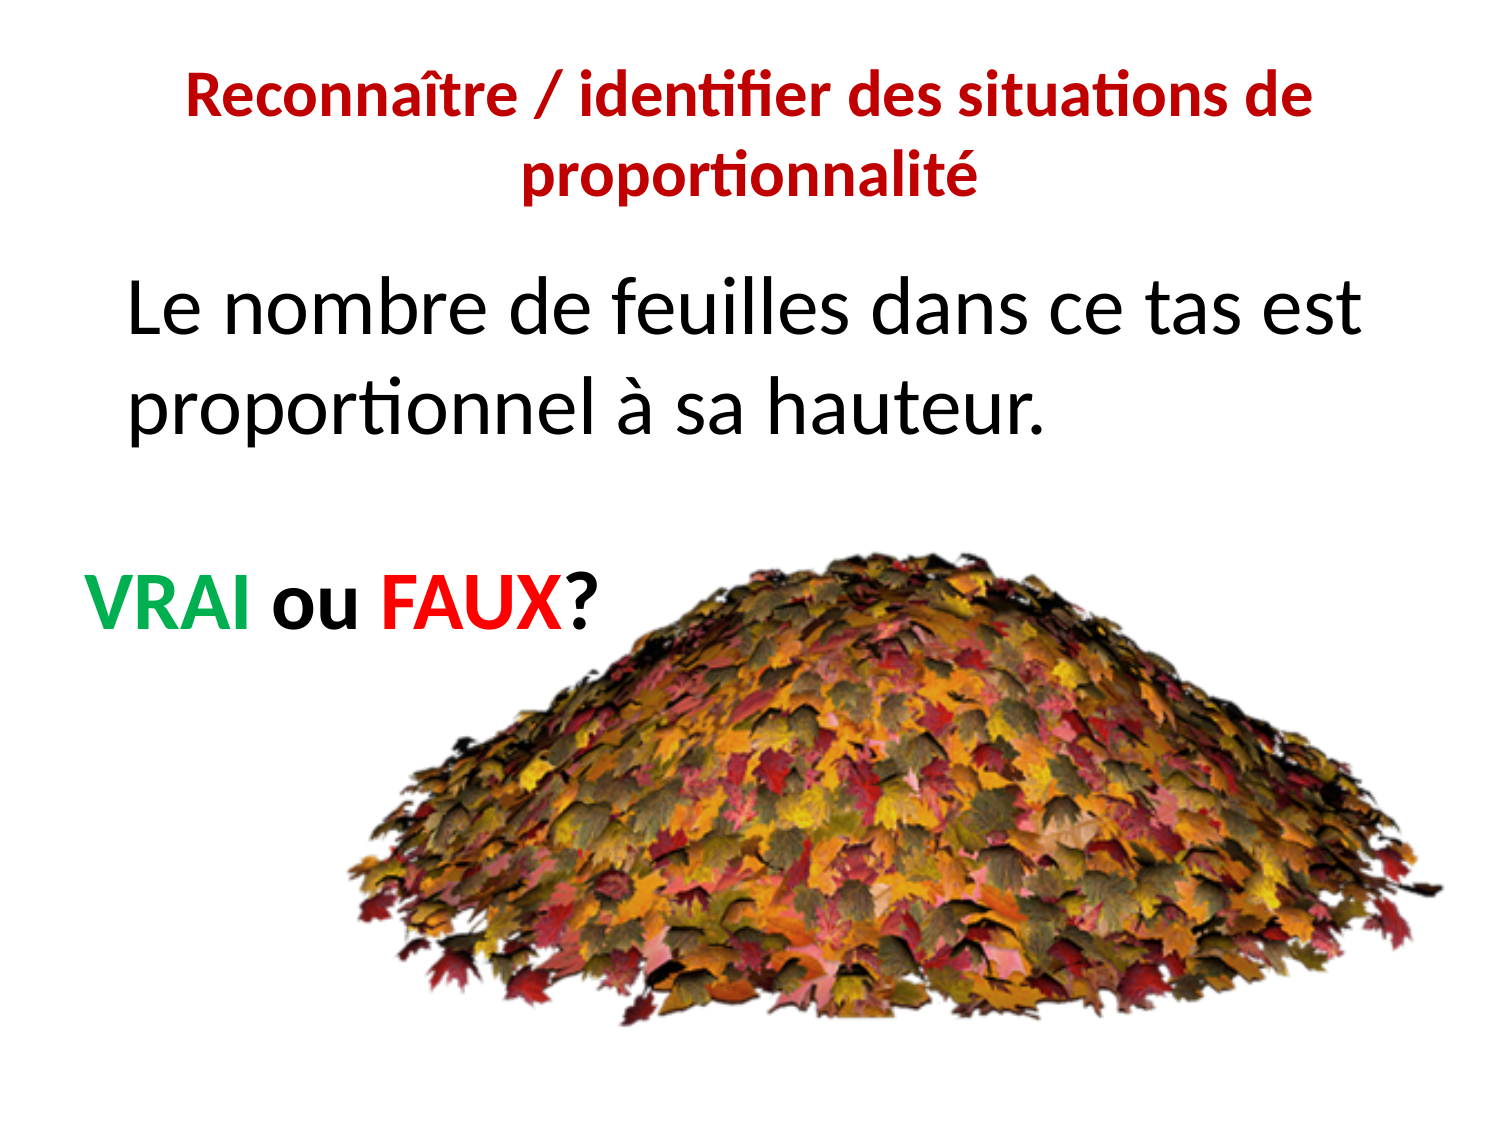

Reconnaître / identifier des situations de proportionnalité
Le nombre de feuilles dans ce tas est proportionnel à sa hauteur.
VRAI ou FAUX?